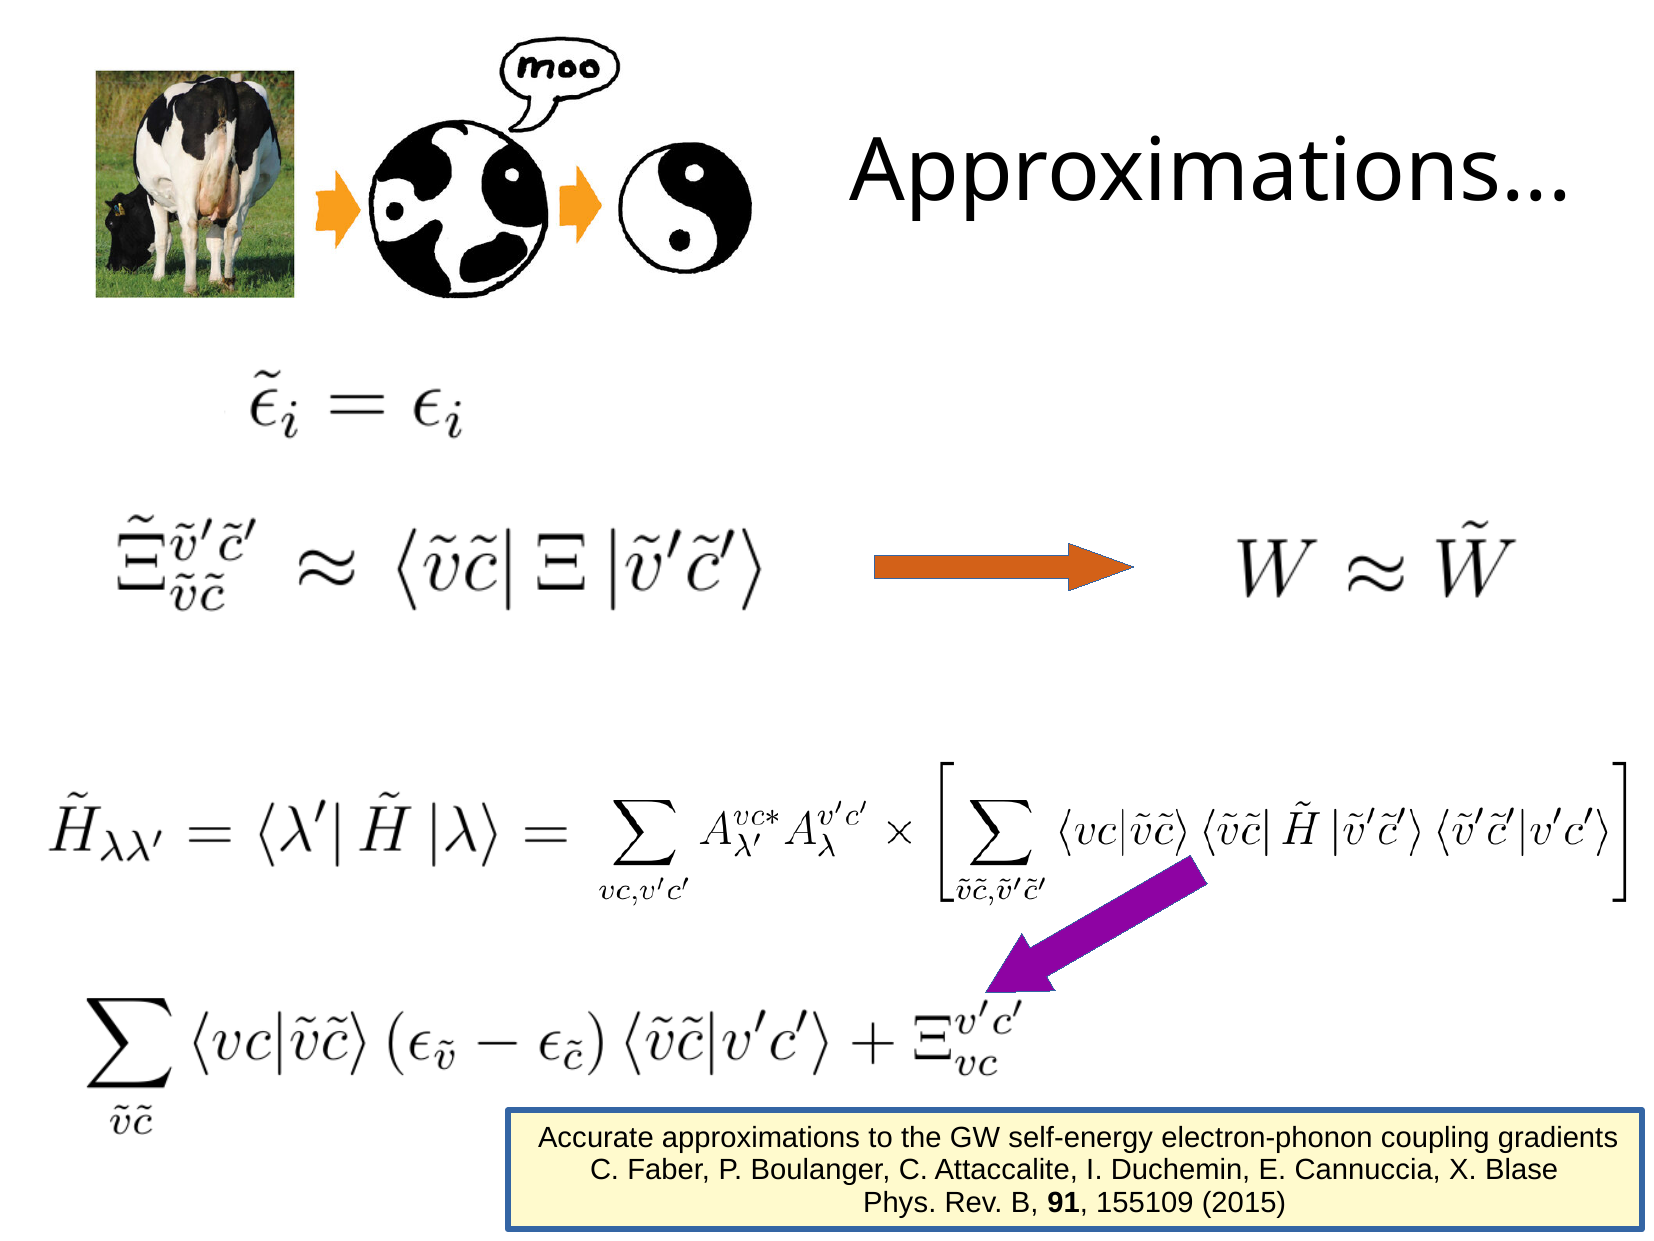

# Approximations...
 Accurate approximations to the GW self-energy electron-phonon coupling gradients
C. Faber, P. Boulanger, C. Attaccalite, I. Duchemin, E. Cannuccia, X. Blase
Phys. Rev. B, 91, 155109 (2015)